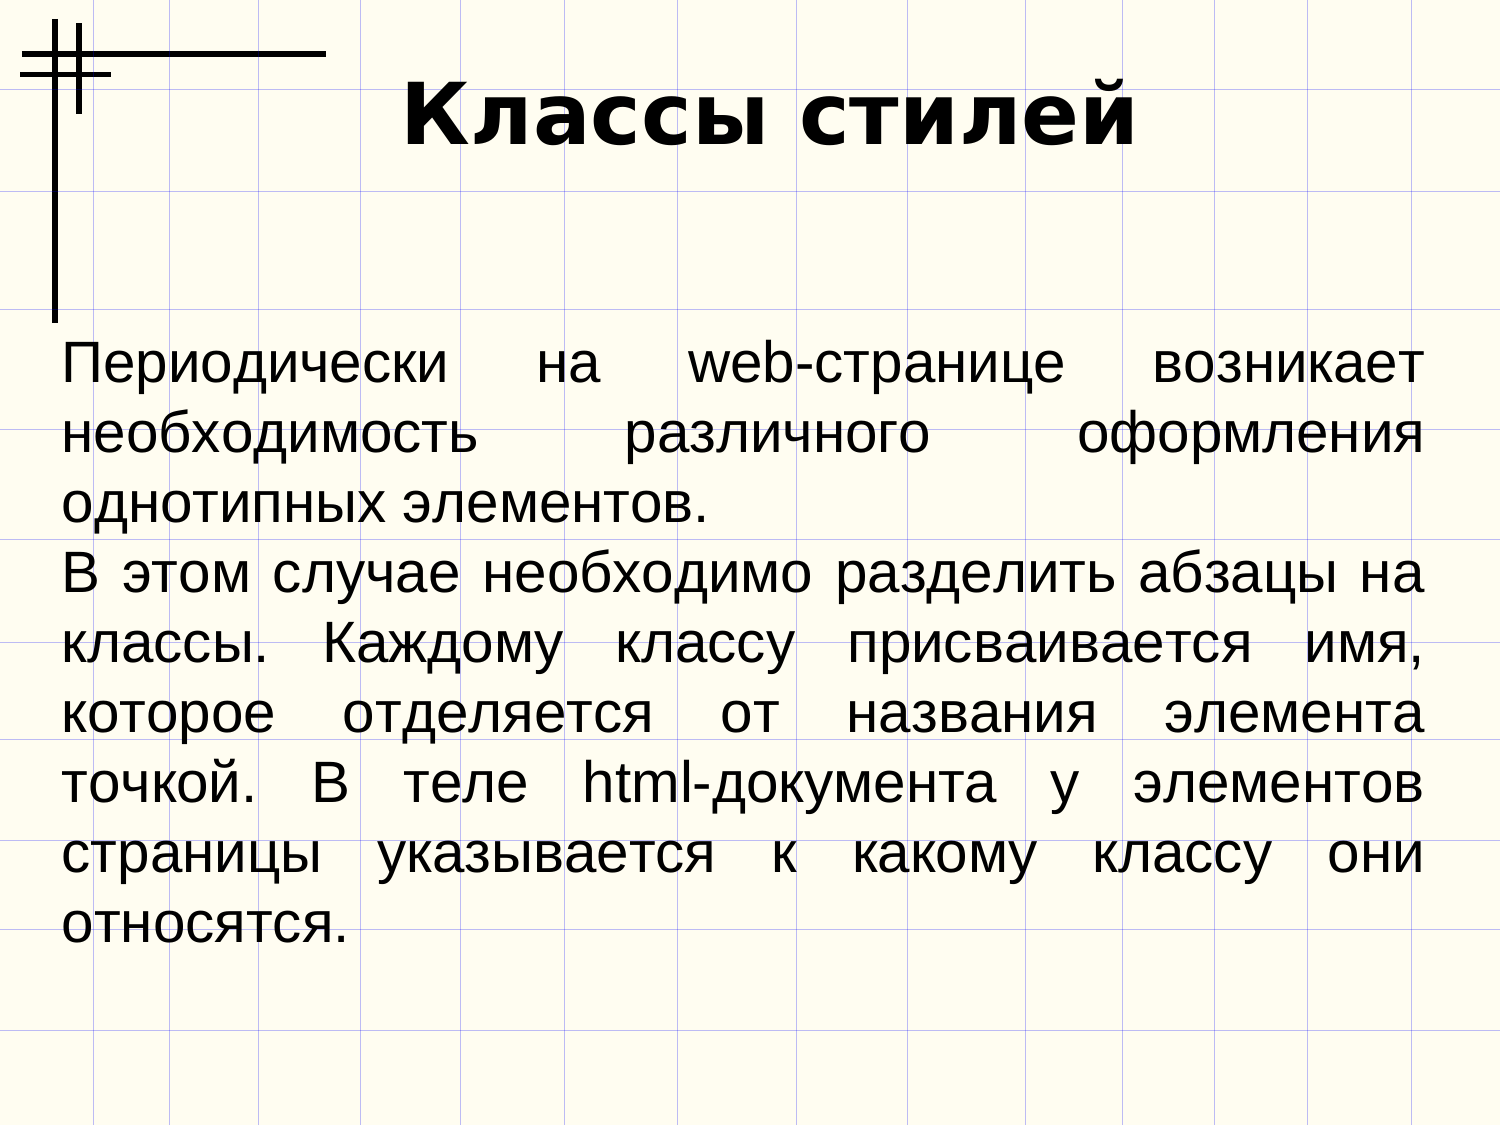

# Классы стилей
Периодически на web-странице возникает необходимость различного оформления однотипных элементов.
В этом случае необходимо разделить абзацы на классы. Каждому классу присваивается имя, которое отделяется от названия элемента точкой. В теле html-документа у элементов страницы указывается к какому классу они относятся.